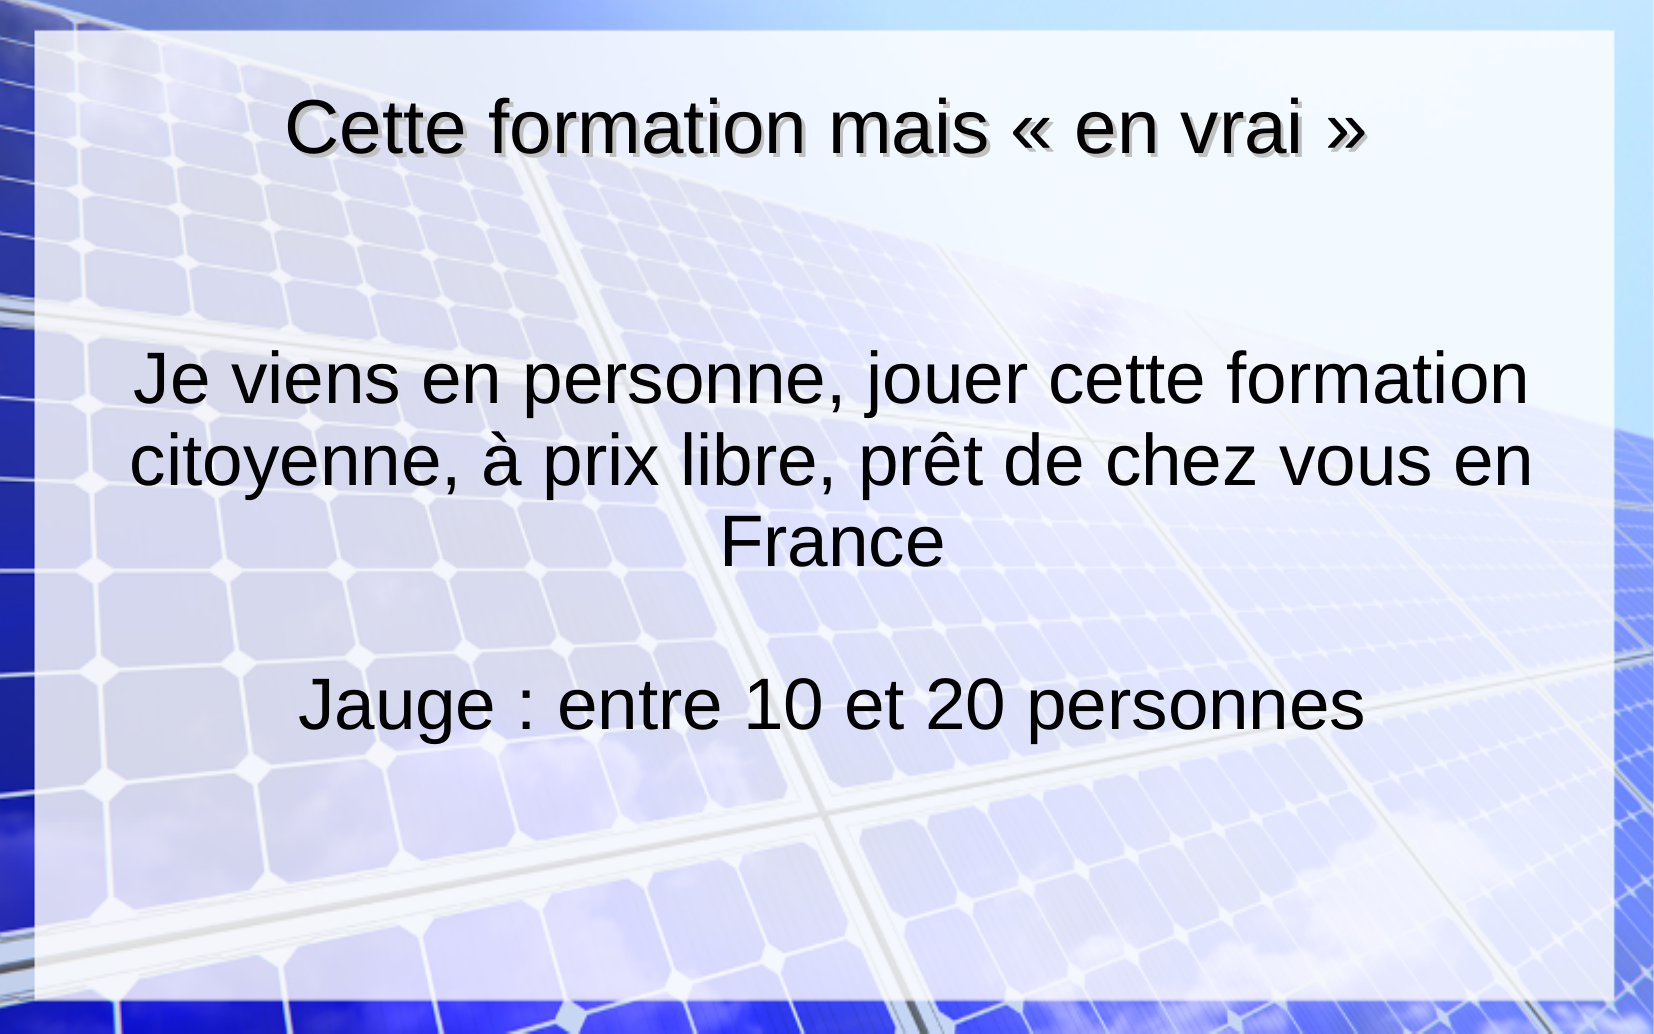

# Cette formation mais « en vrai »
Je viens en personne, jouer cette formation citoyenne, à prix libre, prêt de chez vous en France
Jauge : entre 10 et 20 personnes